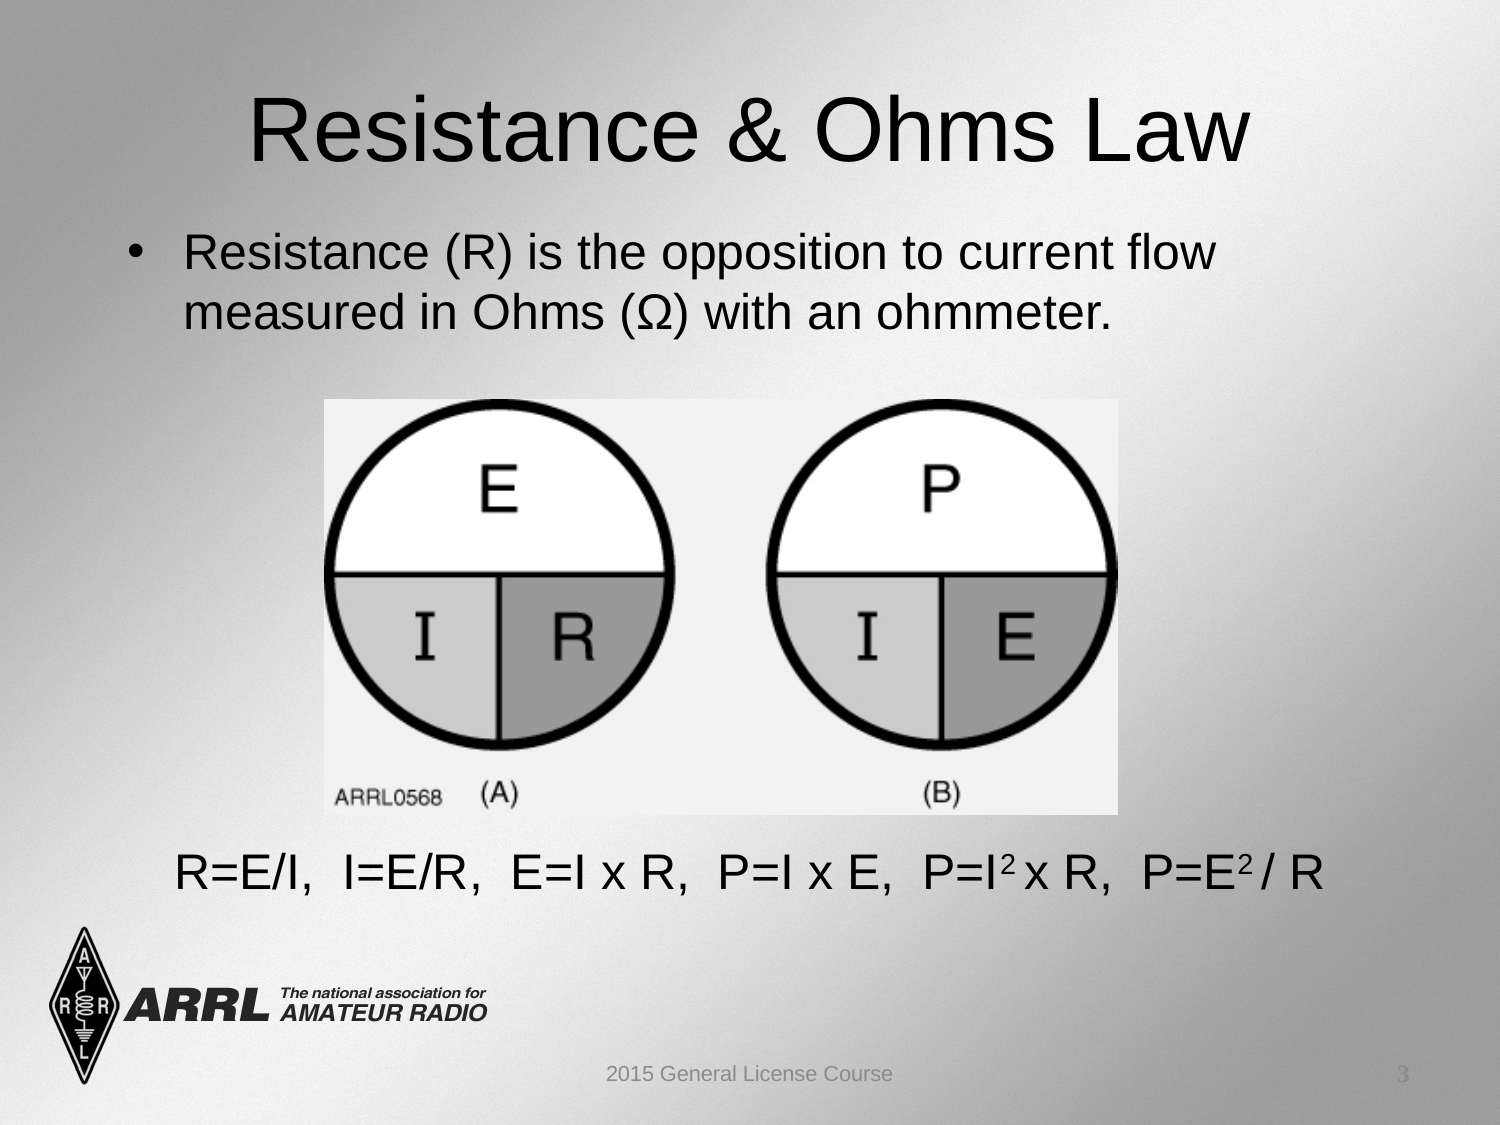

Resistance & Ohms Law
Resistance (R) is the opposition to current flow measured in Ohms (Ω) with an ohmmeter.
R=E/I, I=E/R, E=I x R, P=I x E, P=I2 x R, P=E2 / R
2015 General License Course